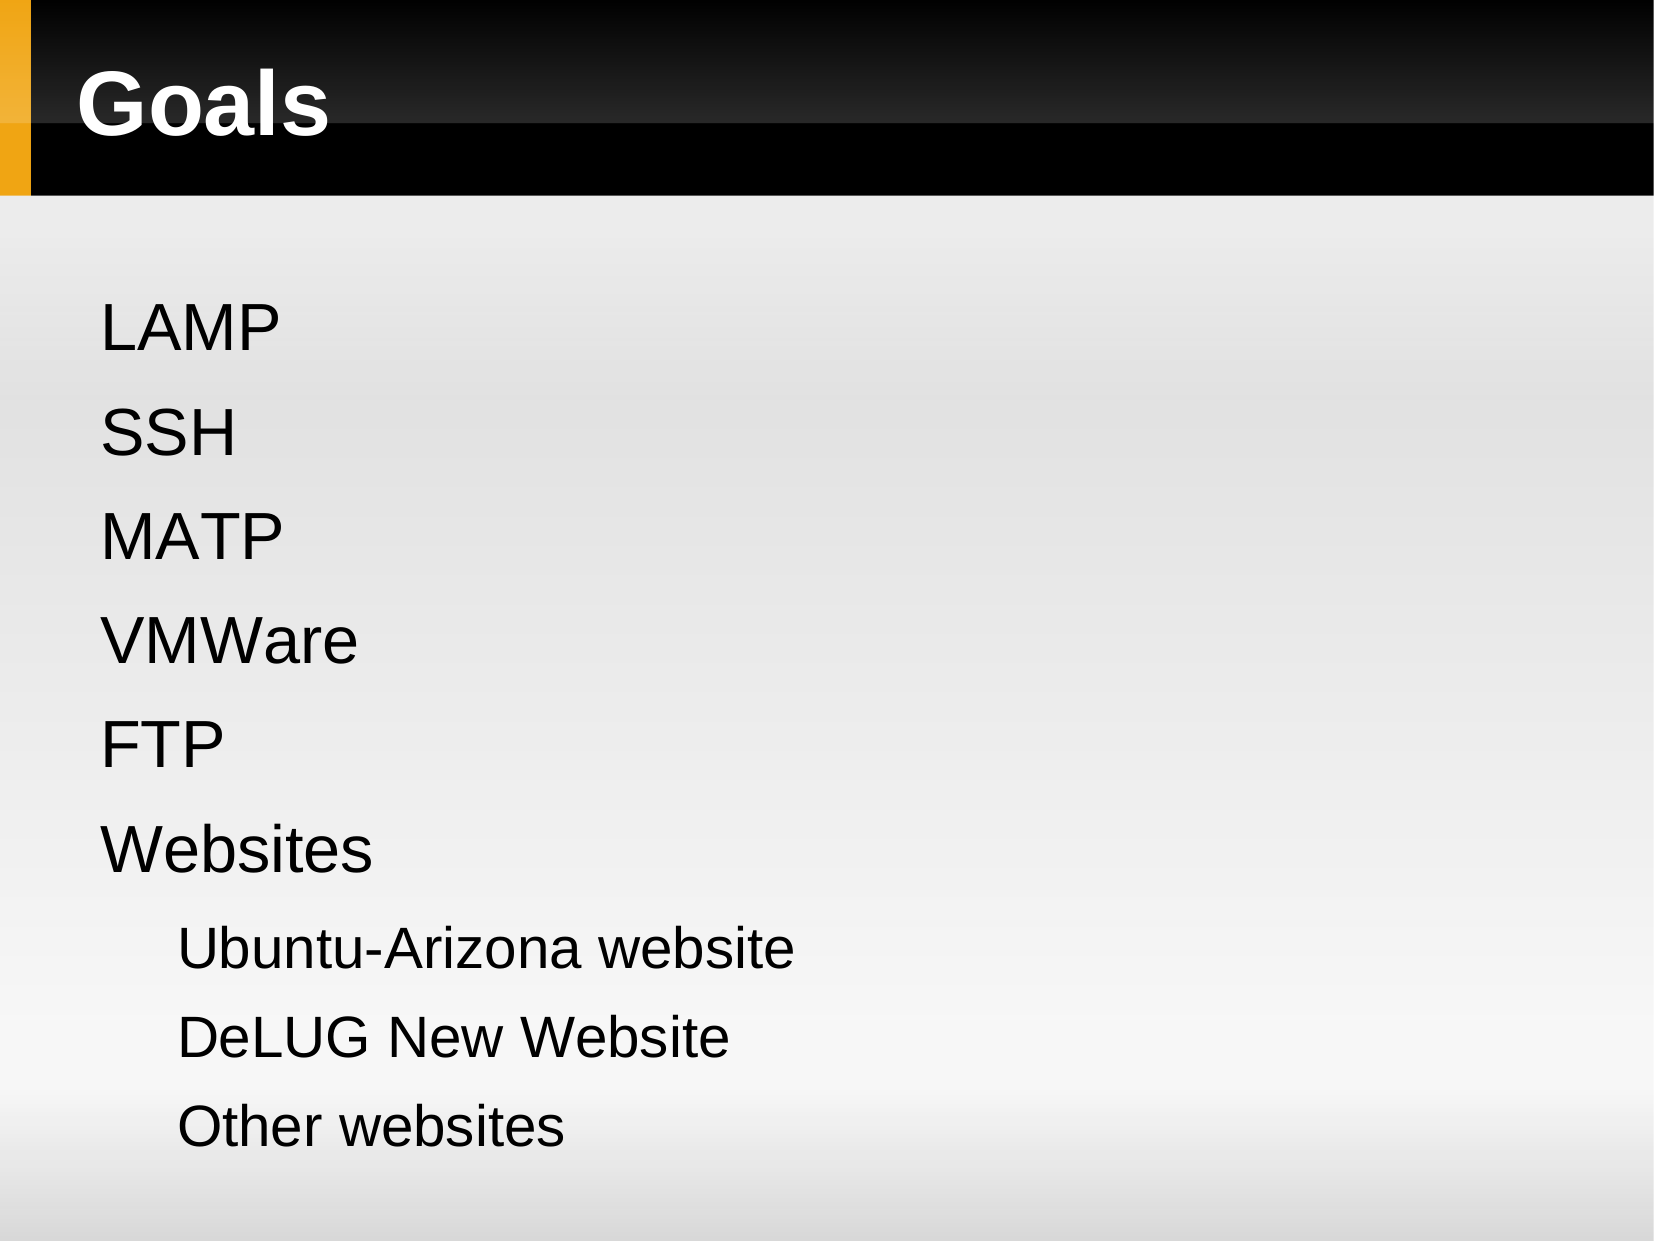

# Goals
LAMP
SSH
MATP
VMWare
FTP
Websites
Ubuntu-Arizona website
DeLUG New Website
Other websites